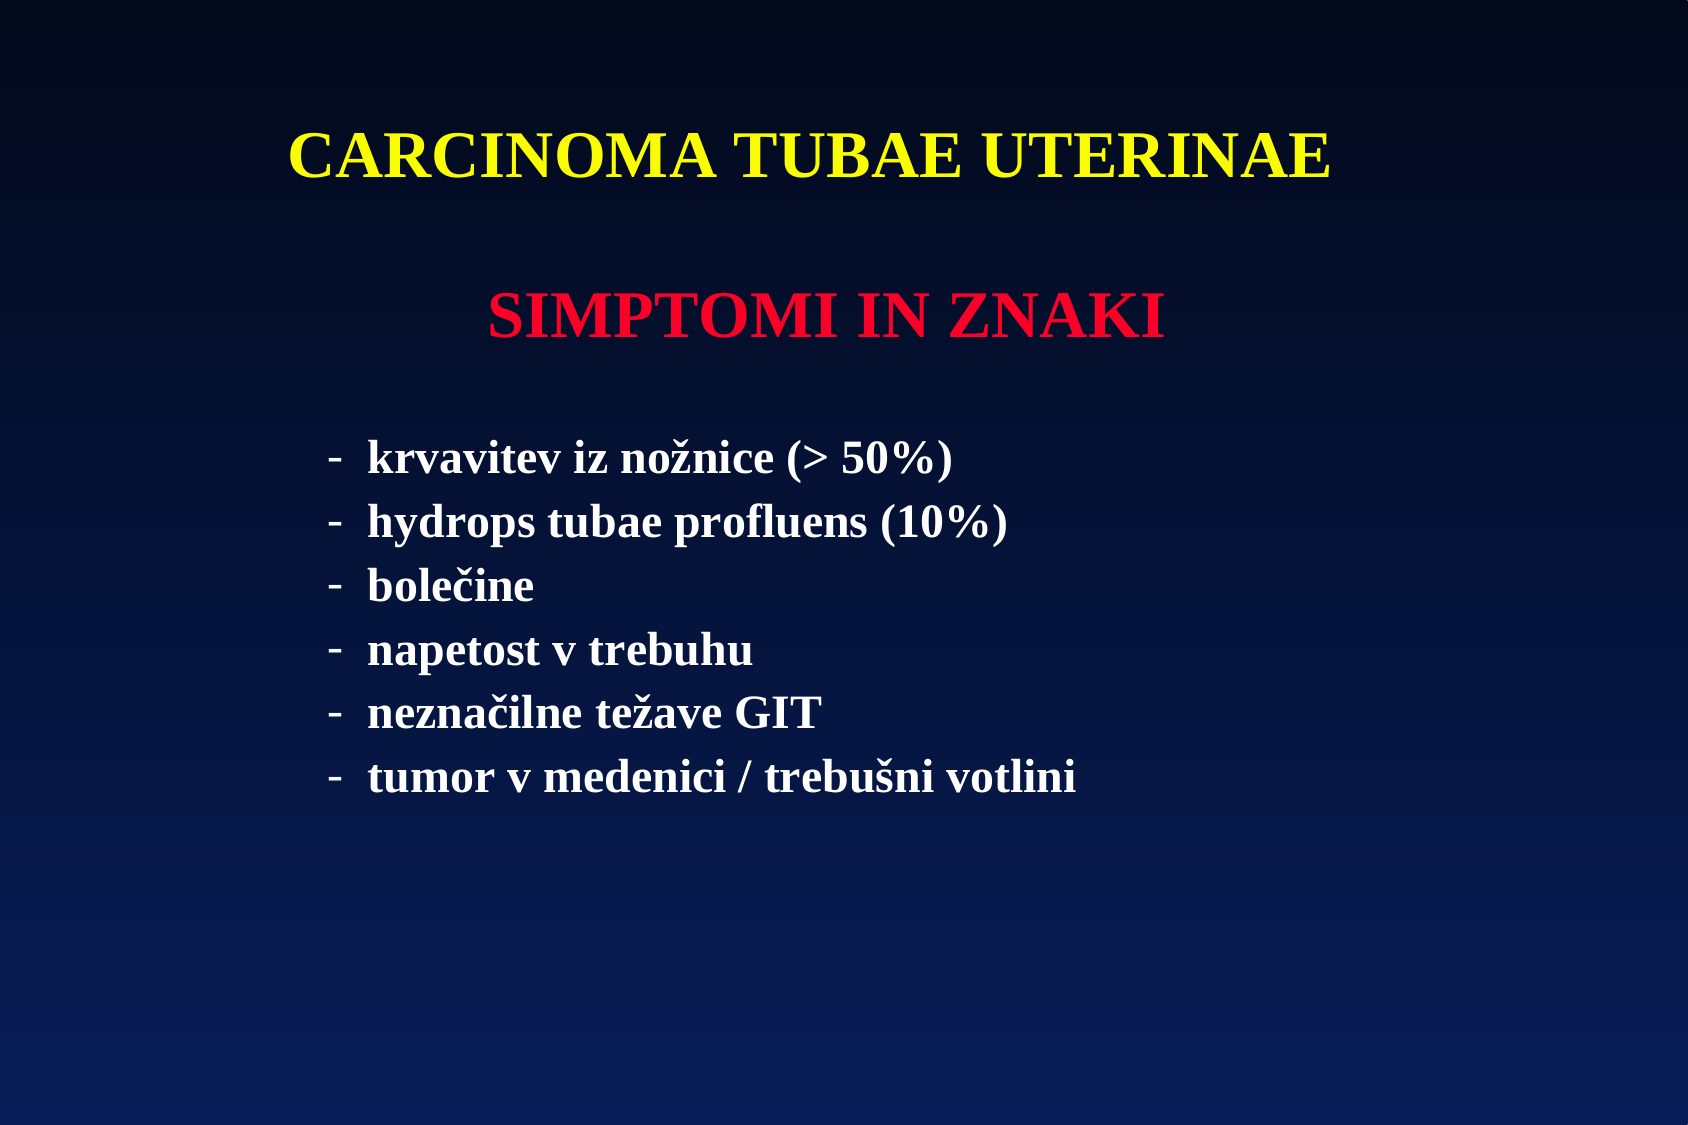

# CARCINOMA TUBAE UTERINAE SIMPTOMI IN ZNAKI
krvavitev iz nožnice (> 50%)
hydrops tubae profluens (10%)
bolečine
napetost v trebuhu
neznačilne težave GIT
tumor v medenici / trebušni votlini